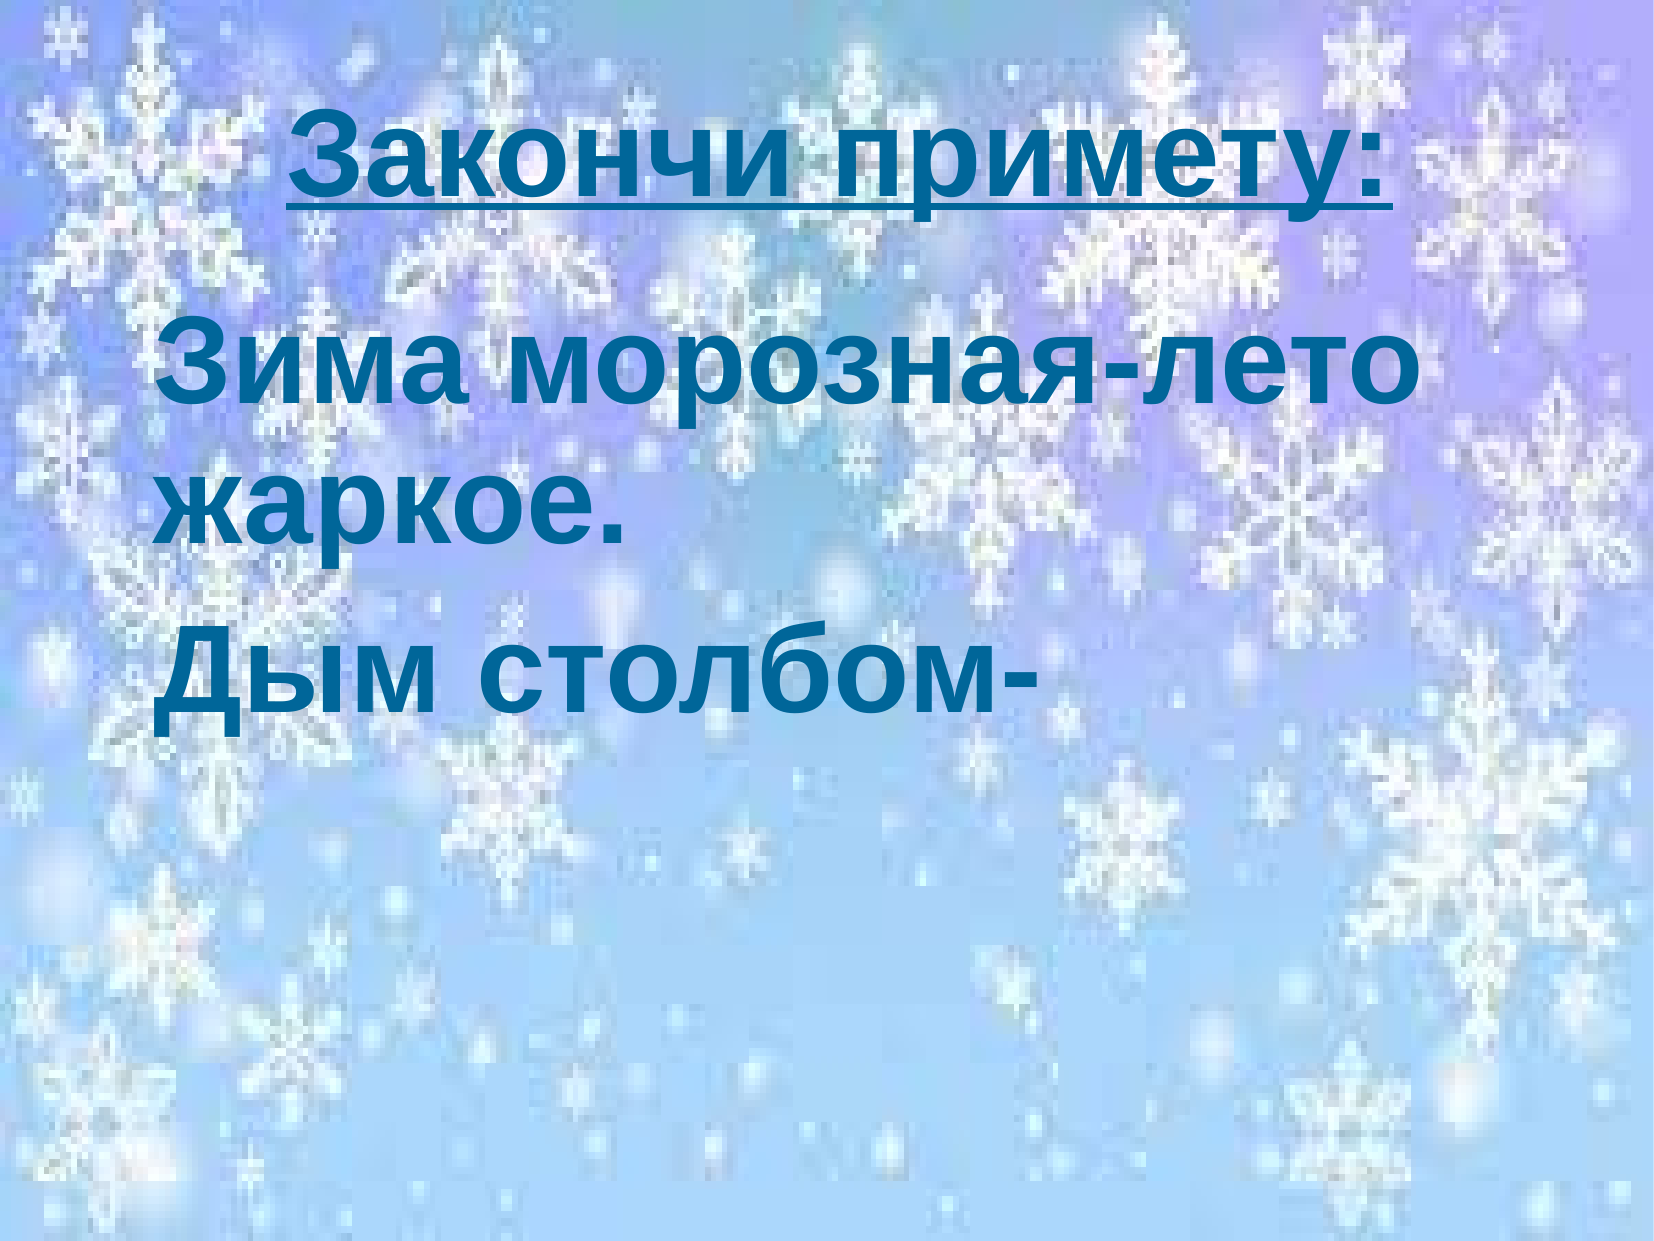

# Закончи примету:
Зима морозная-лето жаркое.
Дым столбом-